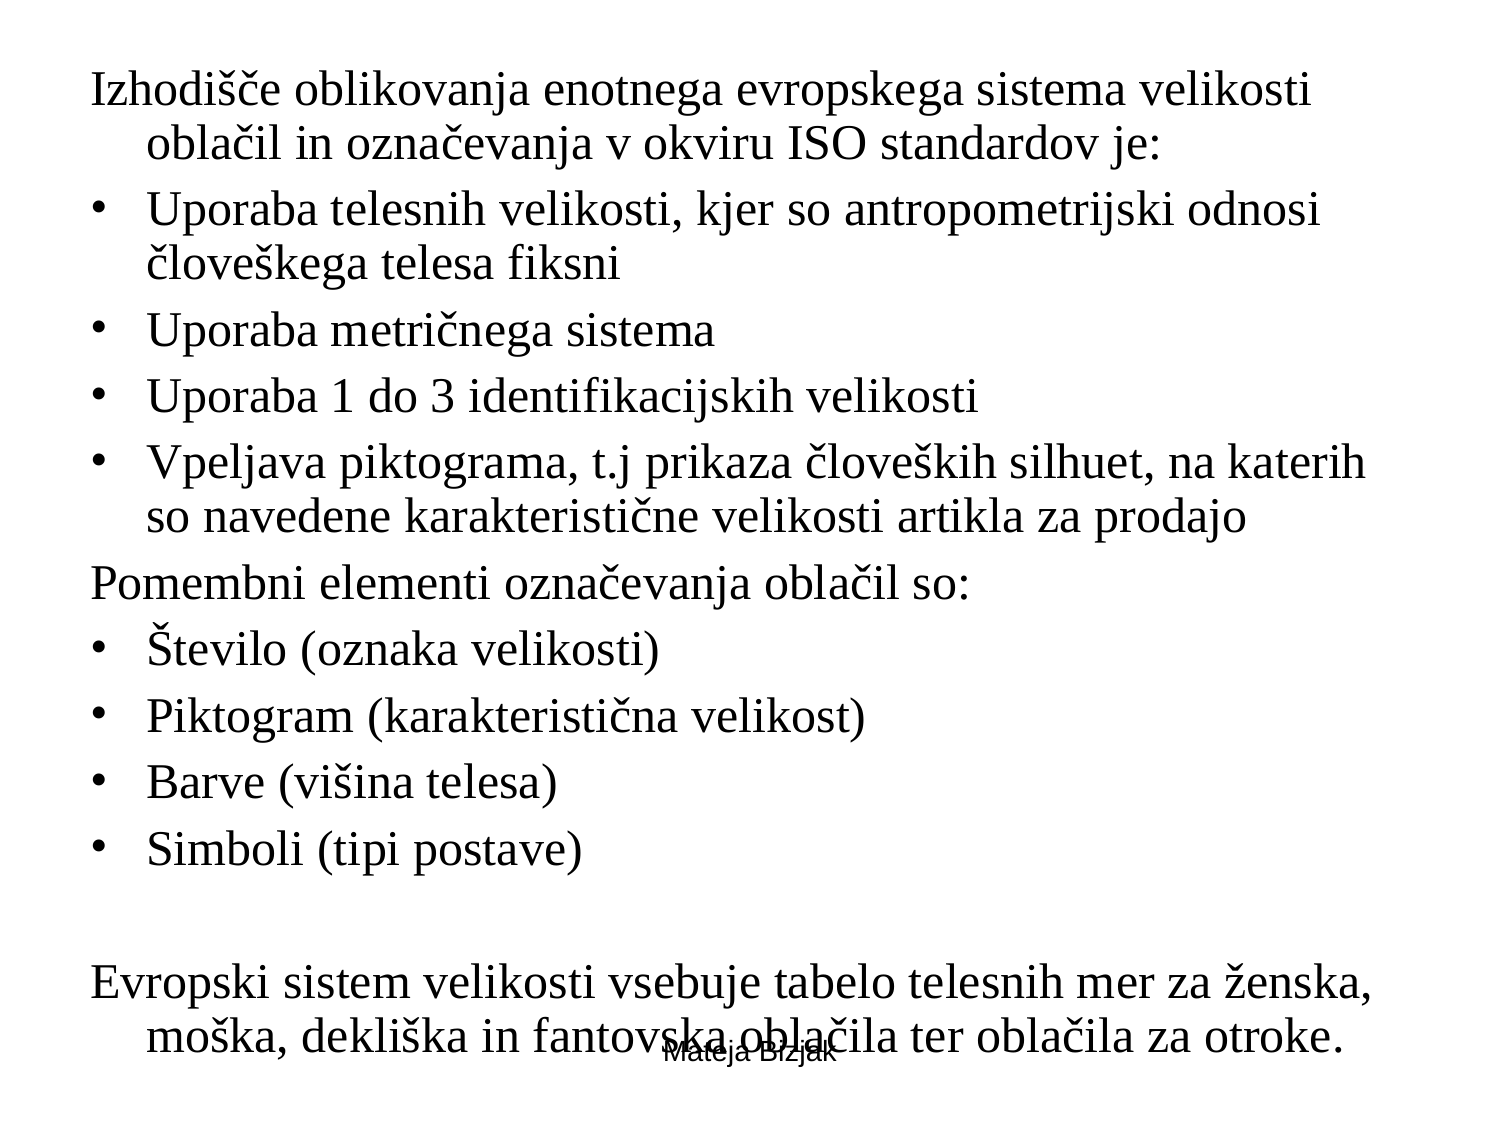

# Izhodišče oblikovanja enotnega evropskega sistema velikosti oblačil in označevanja v okviru ISO standardov je:
Uporaba telesnih velikosti, kjer so antropometrijski odnosi človeškega telesa fiksni
Uporaba metričnega sistema
Uporaba 1 do 3 identifikacijskih velikosti
Vpeljava piktograma, t.j prikaza človeških silhuet, na katerih so navedene karakteristične velikosti artikla za prodajo
Pomembni elementi označevanja oblačil so:
Število (oznaka velikosti)
Piktogram (karakteristična velikost)
Barve (višina telesa)
Simboli (tipi postave)
Evropski sistem velikosti vsebuje tabelo telesnih mer za ženska, moška, dekliška in fantovska oblačila ter oblačila za otroke.
Mateja Bizjak